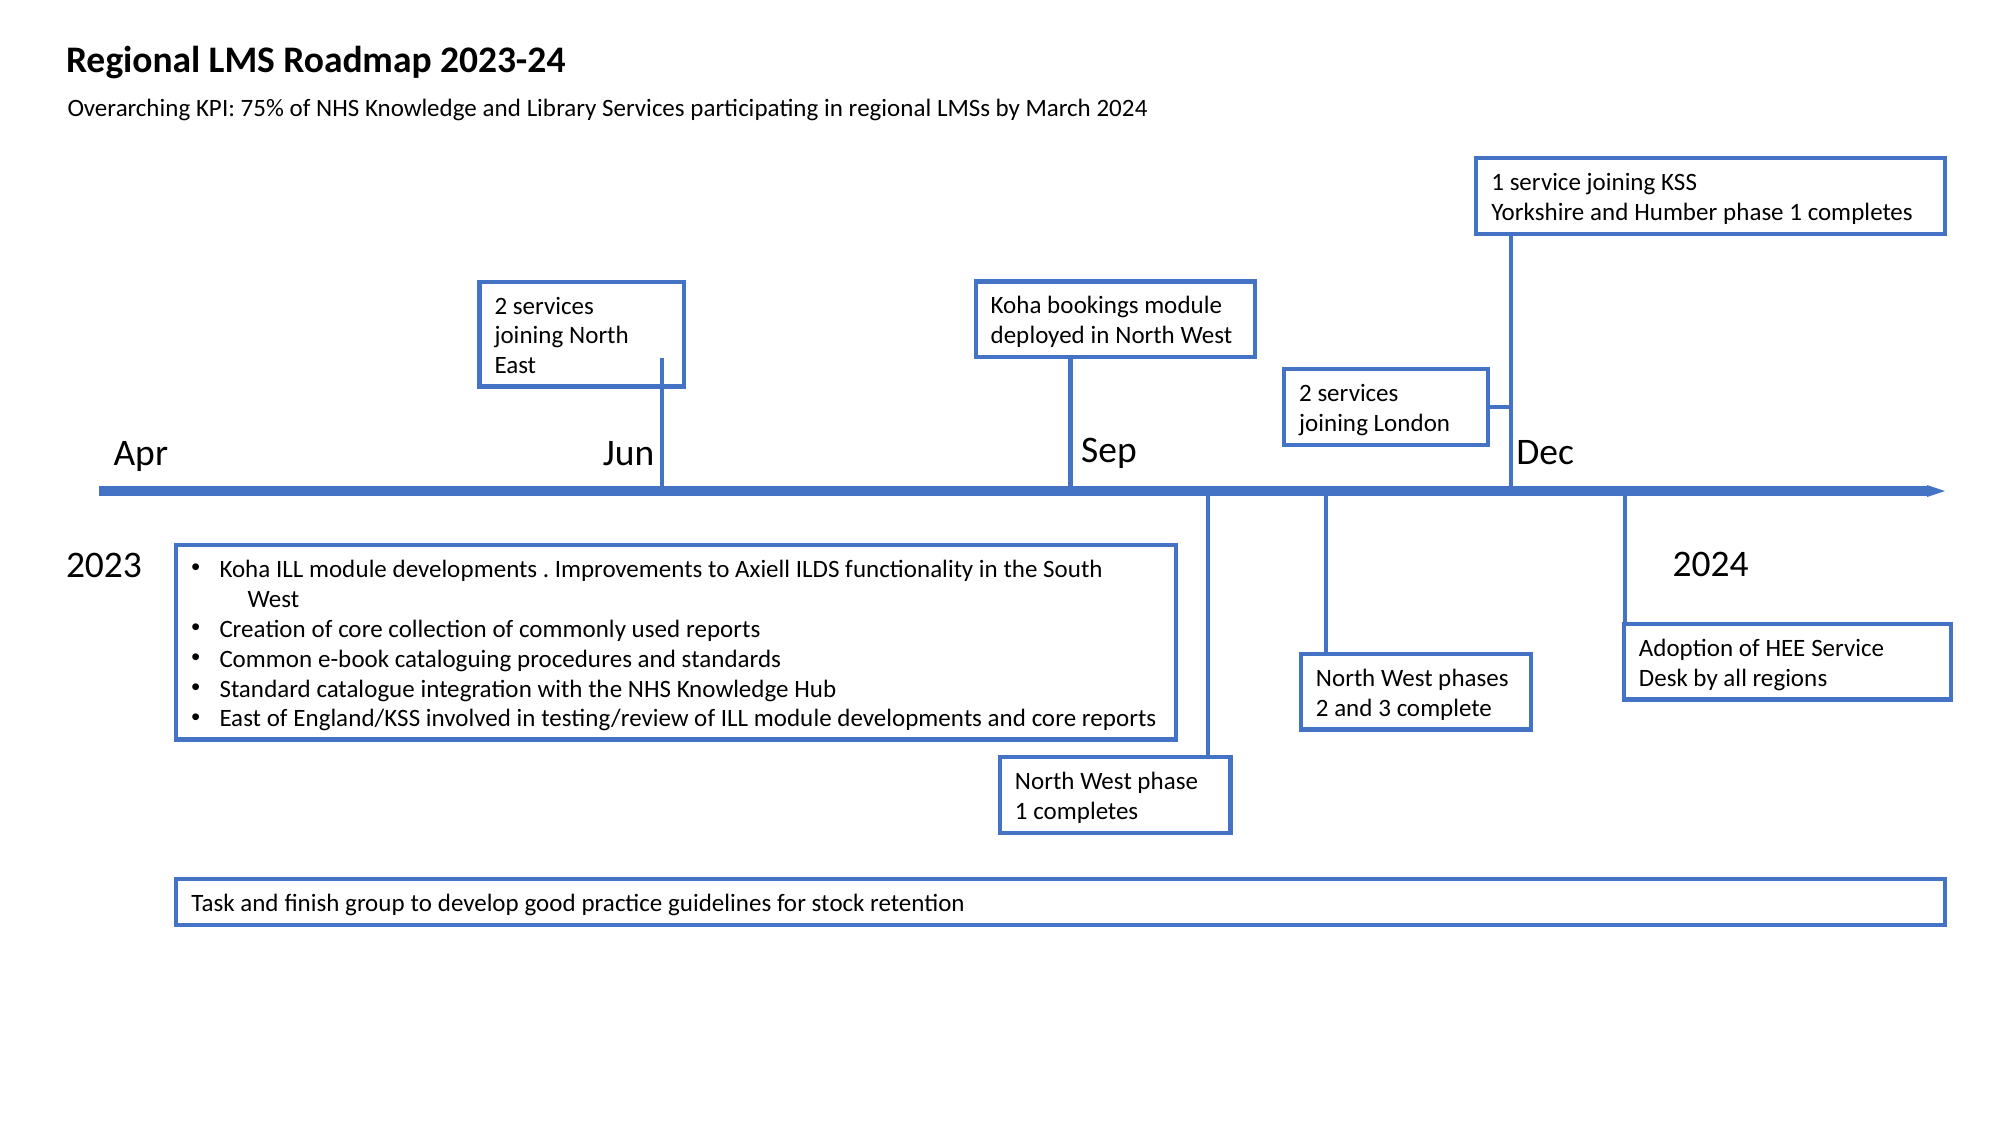

Regional LMS Roadmap 2023-24
Overarching KPI: 75% of NHS Knowledge and Library Services participating in regional LMSs by March 2024
1 service joining KSS
Yorkshire and Humber phase 1 completes
Koha bookings module deployed in North West
2 services joining North East
2 services joining London
Sep
Dec
Apr
Jun
2024
2023
Koha ILL module developments . Improvements to Axiell ILDS functionality in the South West
Creation of core collection of commonly used reports
Common e-book cataloguing procedures and standards
Standard catalogue integration with the NHS Knowledge Hub
East of England/KSS involved in testing/review of ILL module developments and core reports
Adoption of HEE Service Desk by all regions
North West phases 2 and 3 complete
North West phase 1 completes
Task and finish group to develop good practice guidelines for stock retention